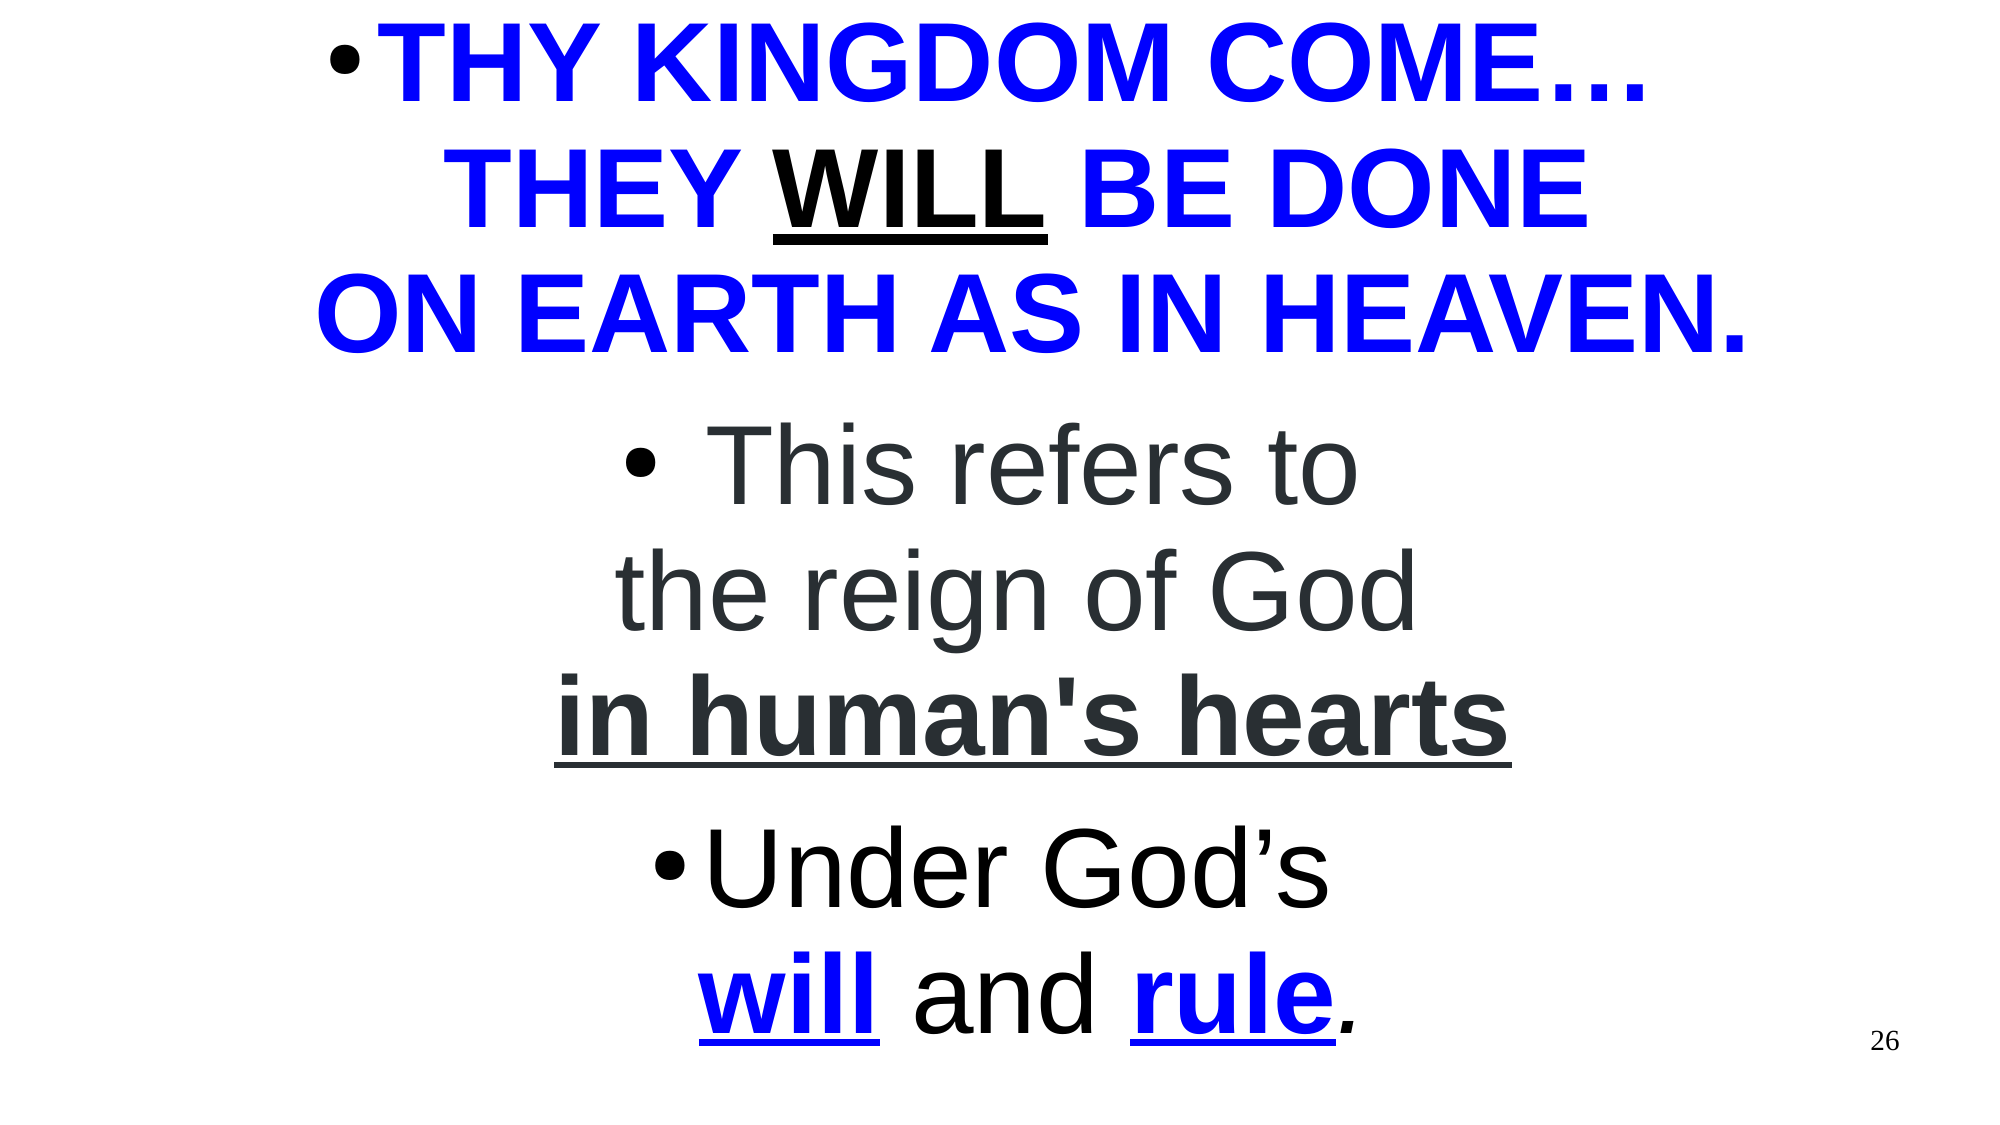

# THY KINGDOM COME… THEY WILL BE DONE ON EARTH AS IN HEAVEN.
 This refers to
the reign of God
in human's hearts
Under God’s
will and rule.
26